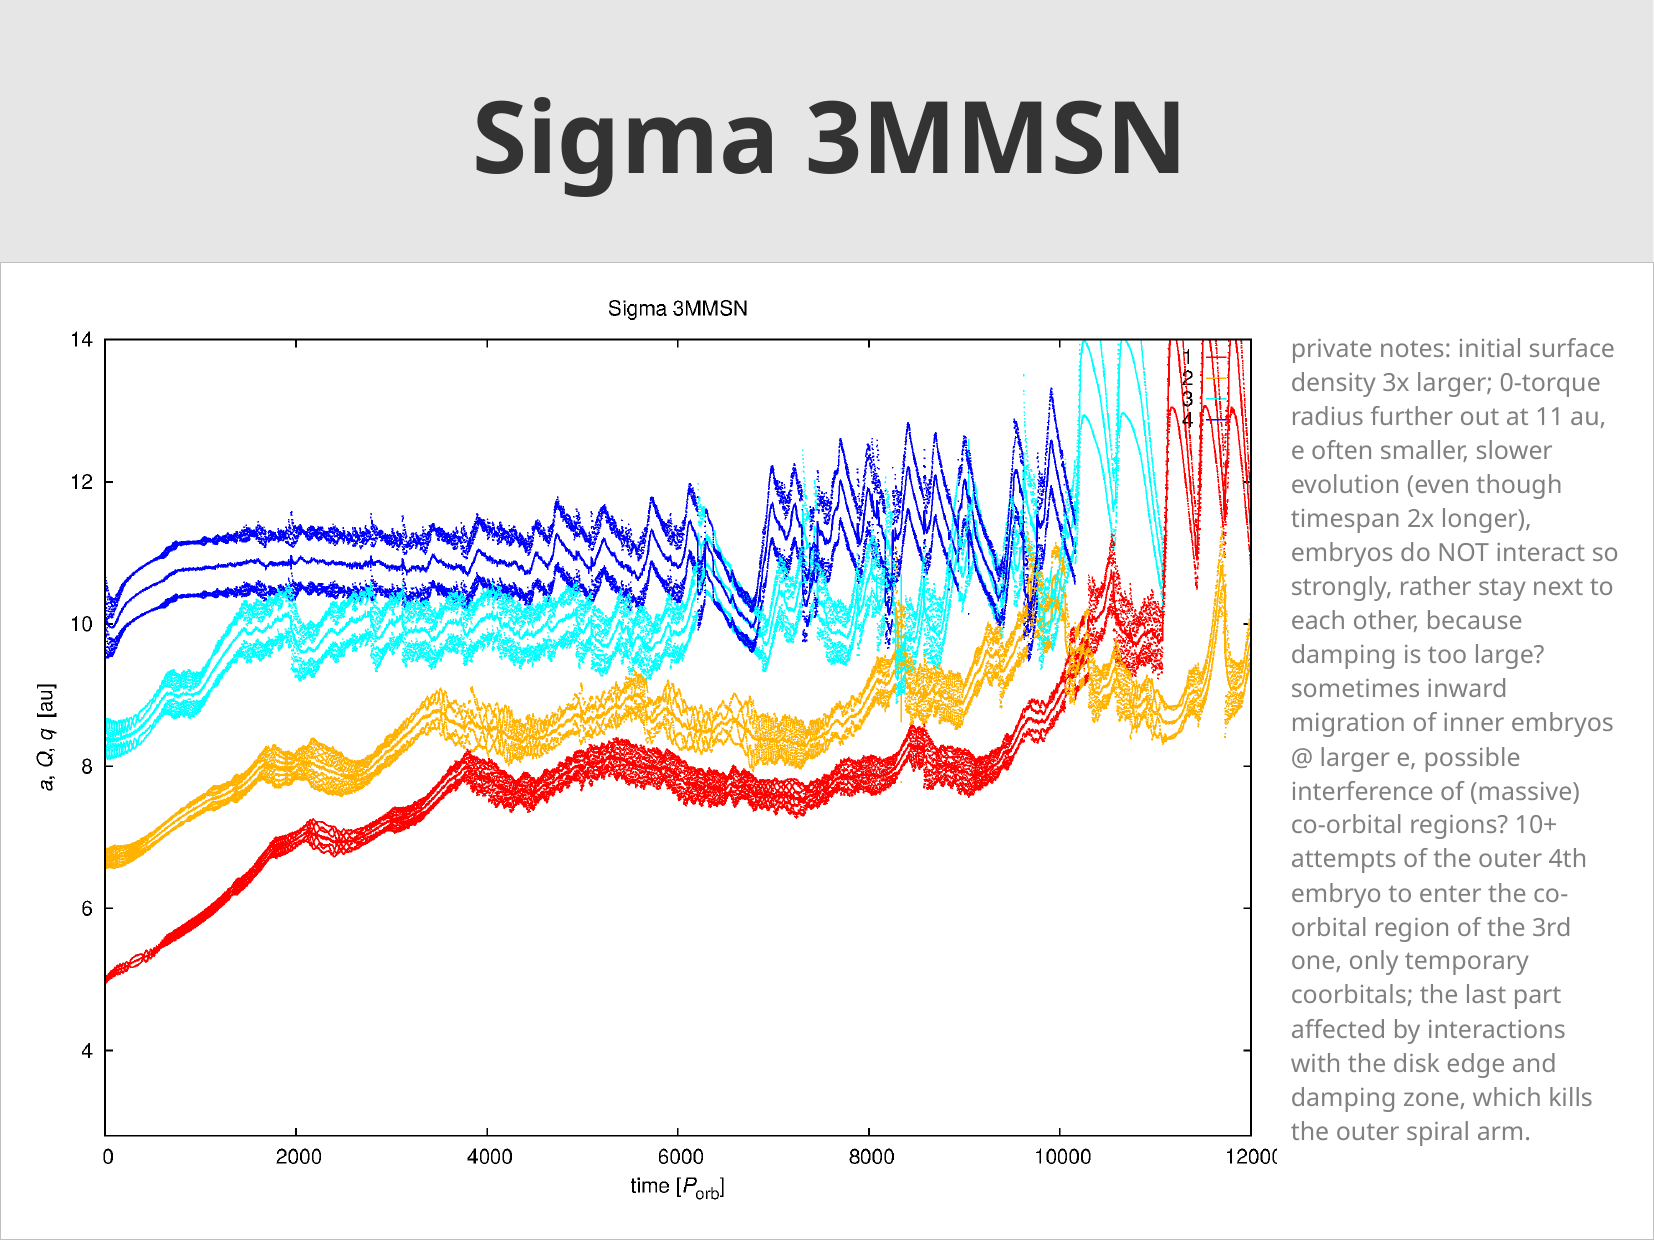

# Sigma 3MMSN
private notes: initial surface density 3x larger; 0-torque radius further out at 11 au, e often smaller, slower evolution (even though timespan 2x longer), embryos do NOT interact so strongly, rather stay next to each other, because damping is too large? sometimes inward migration of inner embryos @ larger e, possible interference of (massive) co-orbital regions? 10+ attempts of the outer 4th embryo to enter the co-orbital region of the 3rd one, only temporary coorbitals; the last part affected by interactions with the disk edge and damping zone, which kills the outer spiral arm.